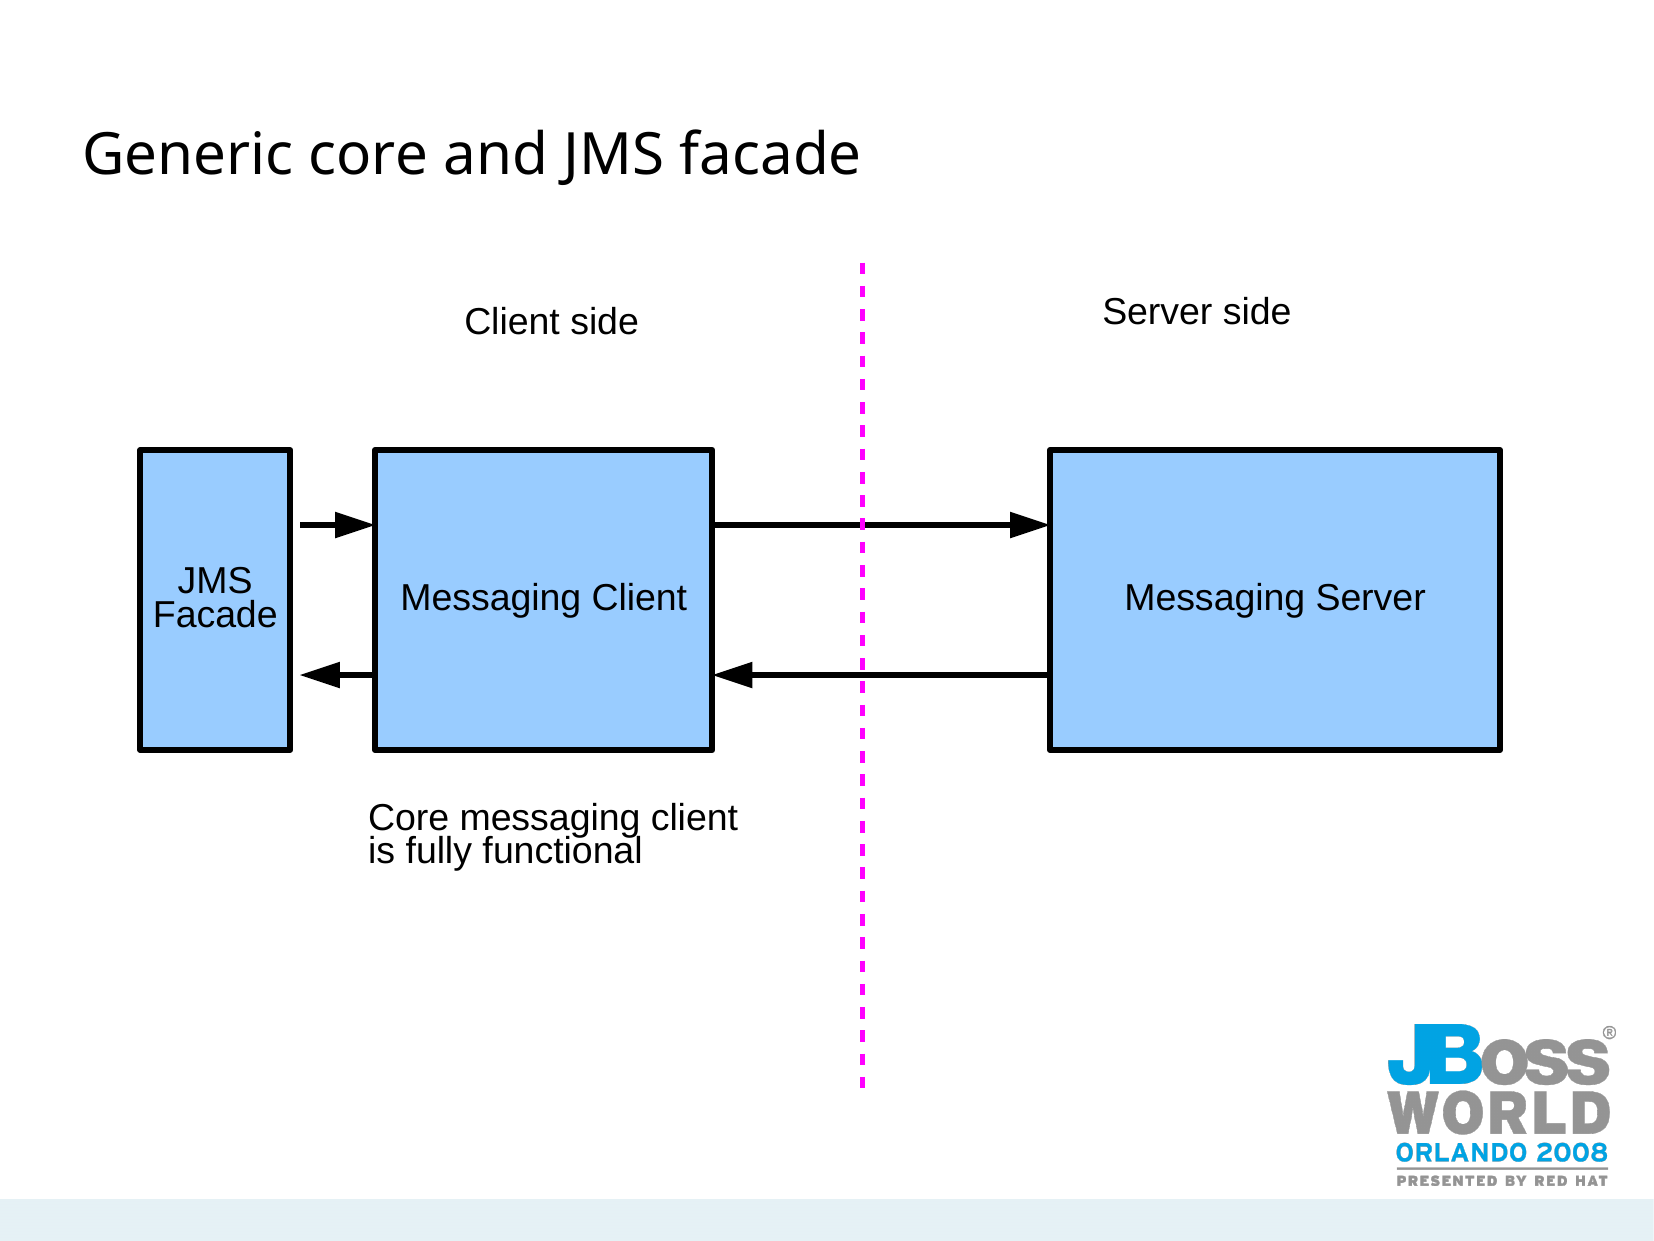

# Generic core and JMS facade
Server side
Client side
JMS
Facade
Messaging Client
Messaging Server
Core messaging client
is fully functional